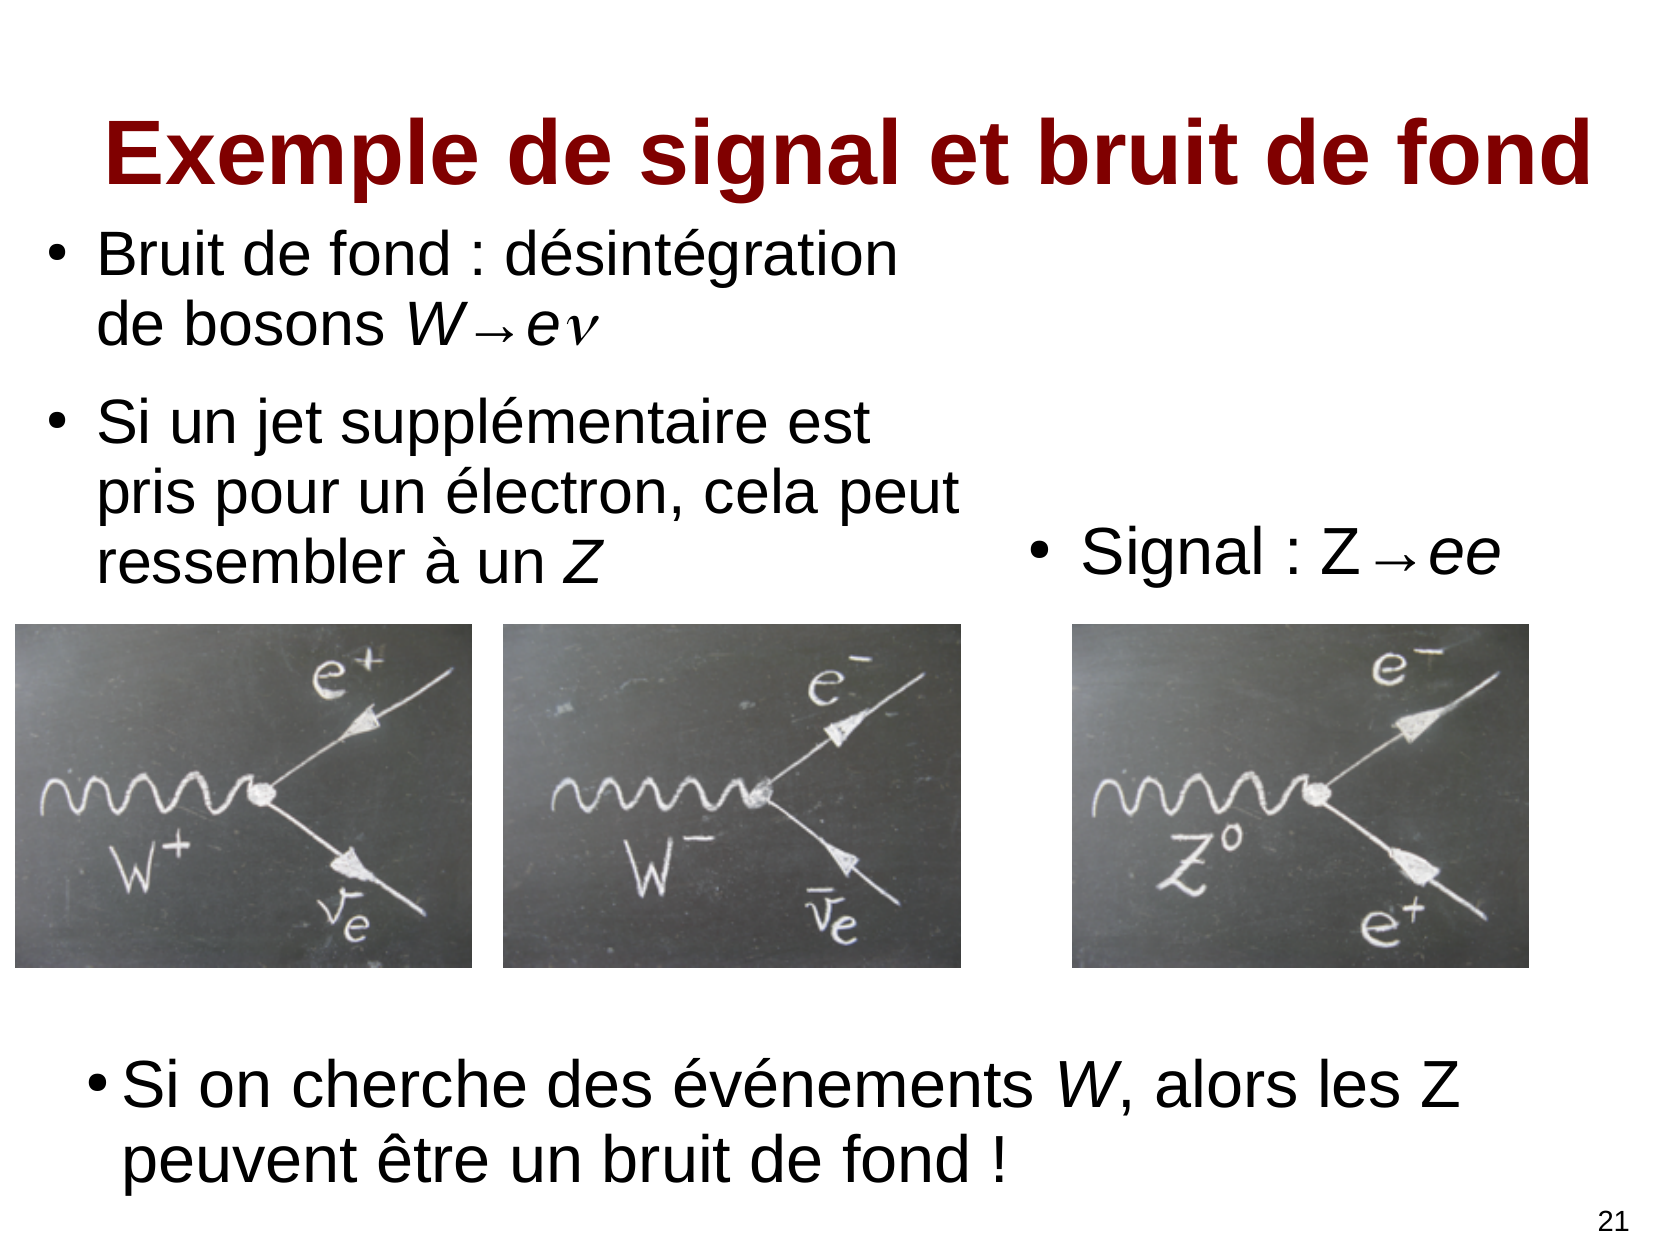

# Exemple de signal et bruit de fond
Bruit de fond : désintégration de bosons W→eν
Si un jet supplémentaire est pris pour un électron, cela peut ressembler à un Z
Signal : Z→ee
Si on cherche des événements W, alors les Z peuvent être un bruit de fond !
21